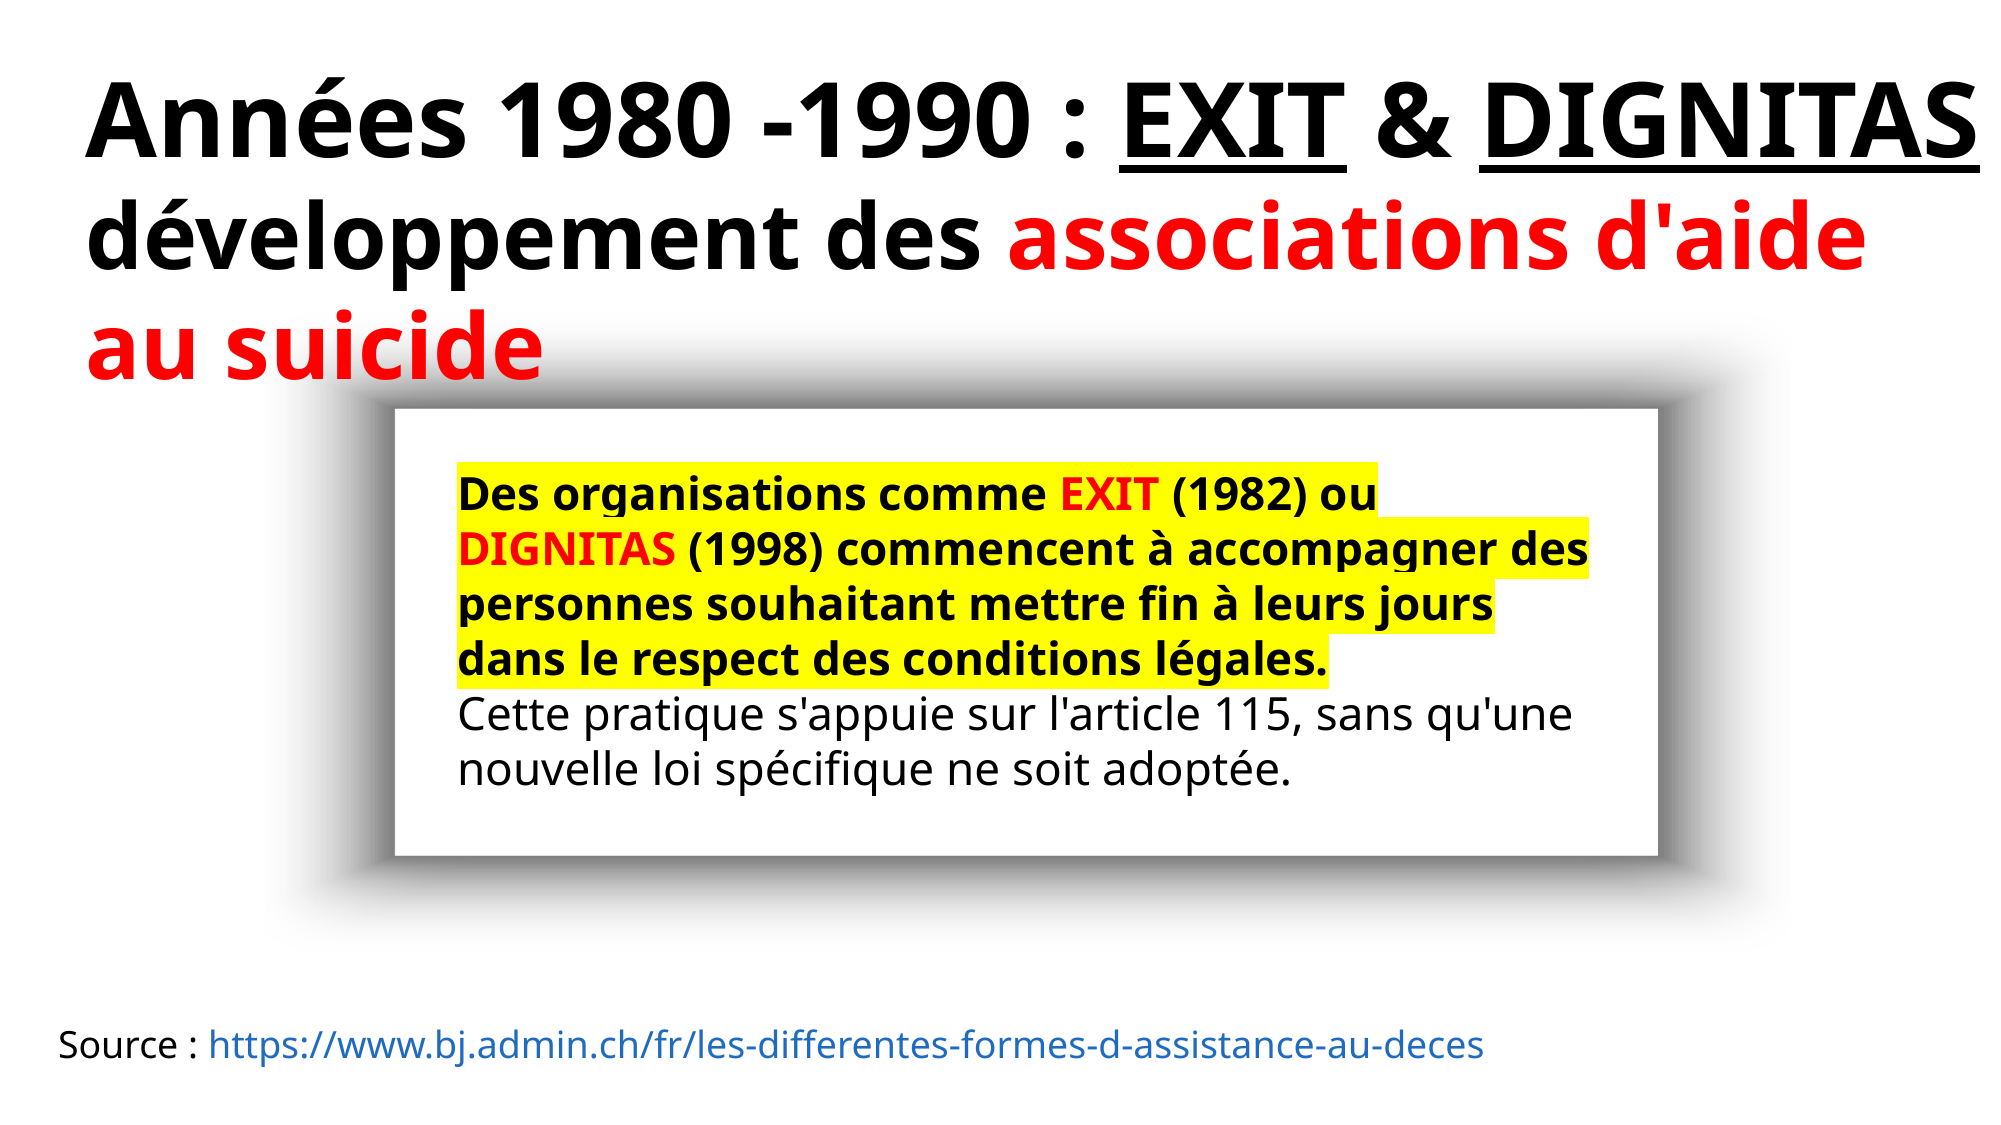

Années 1980 -1990 : EXIT & DIGNITAS
développement des associations d'aide au suicide
Des organisations comme EXIT (1982) ou DIGNITAS (1998) commencent à accompagner des personnes souhaitant mettre fin à leurs jours dans le respect des conditions légales.
Cette pratique s'appuie sur l'article 115, sans qu'une nouvelle loi spécifique ne soit adoptée.
Source : https://www.bj.admin.ch/fr/les-differentes-formes-d-assistance-au-deces